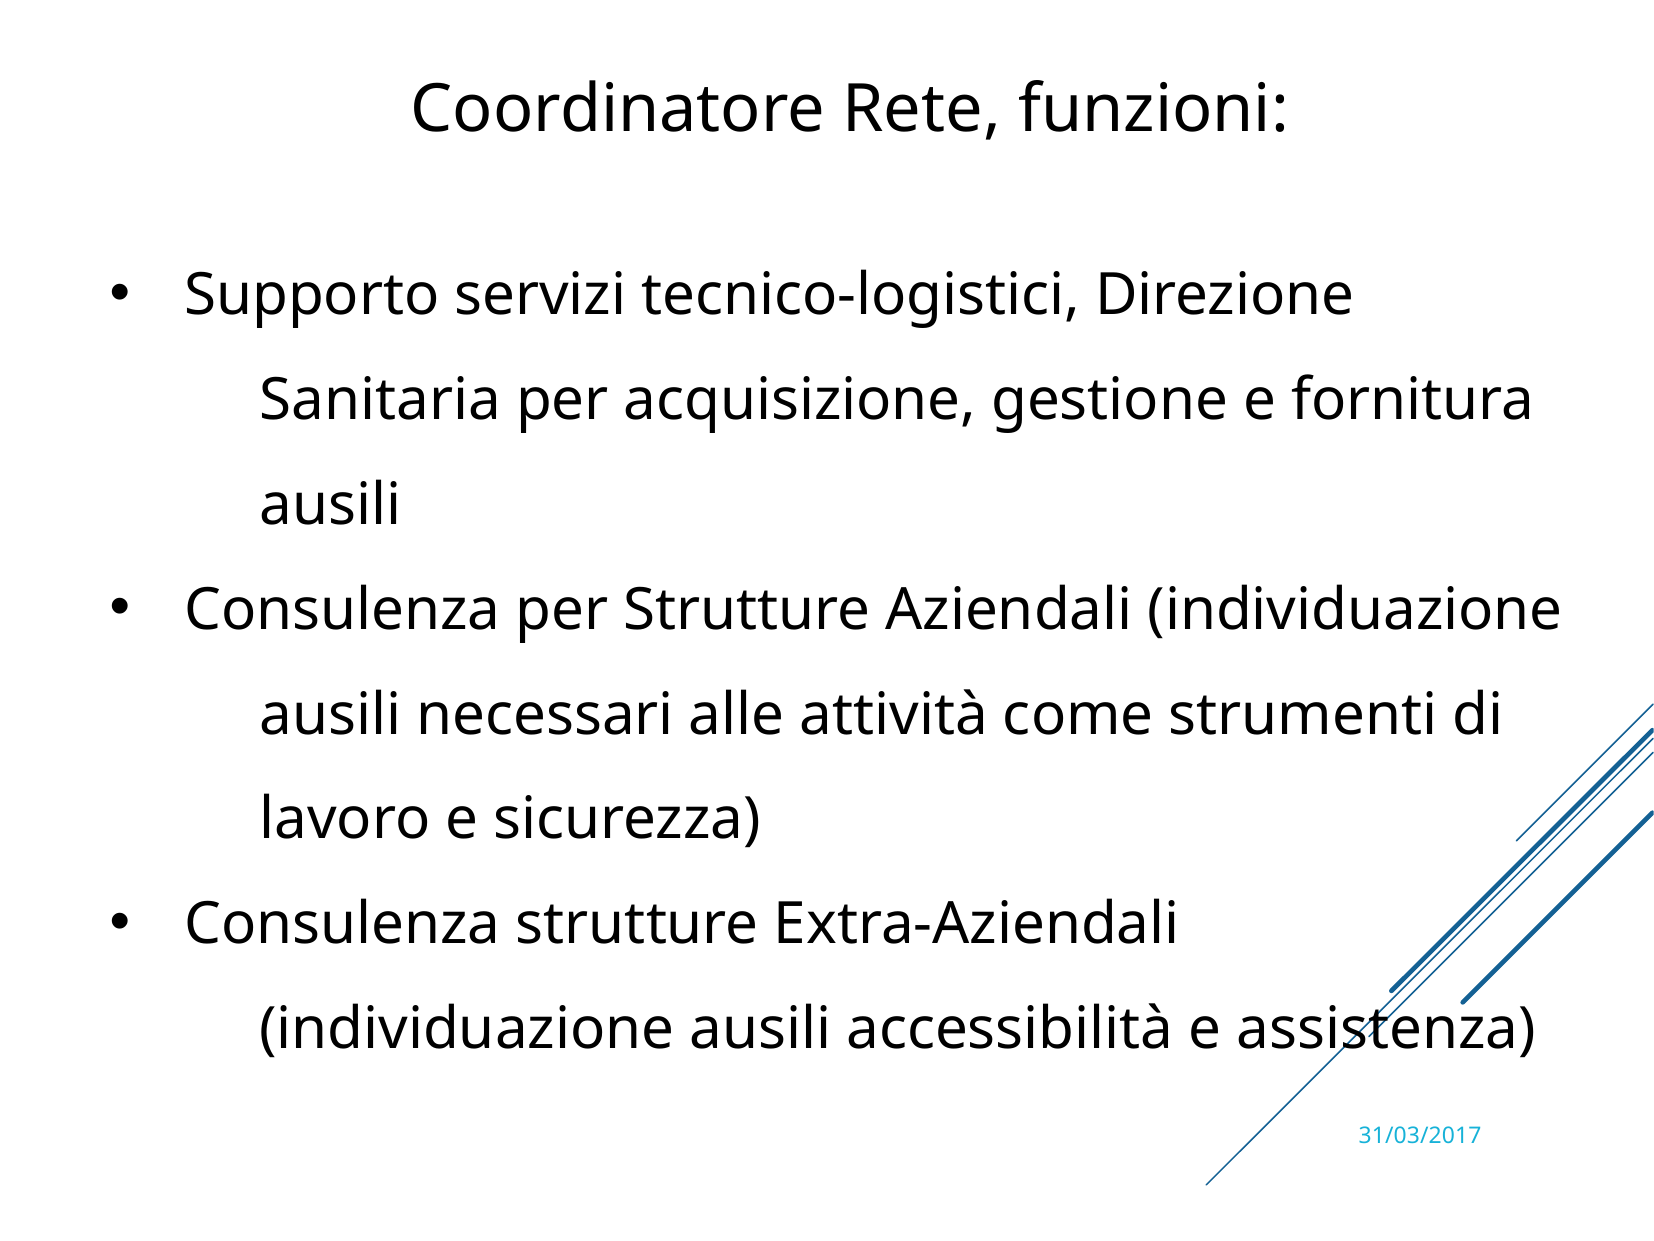

Coordinatore Rete, funzioni:
Supporto servizi tecnico-logistici, Direzione Sanitaria per acquisizione, gestione e fornitura ausili
Consulenza per Strutture Aziendali (individuazione ausili necessari alle attività come strumenti di lavoro e sicurezza)
Consulenza strutture Extra-Aziendali (individuazione ausili accessibilità e assistenza)
31/03/2017